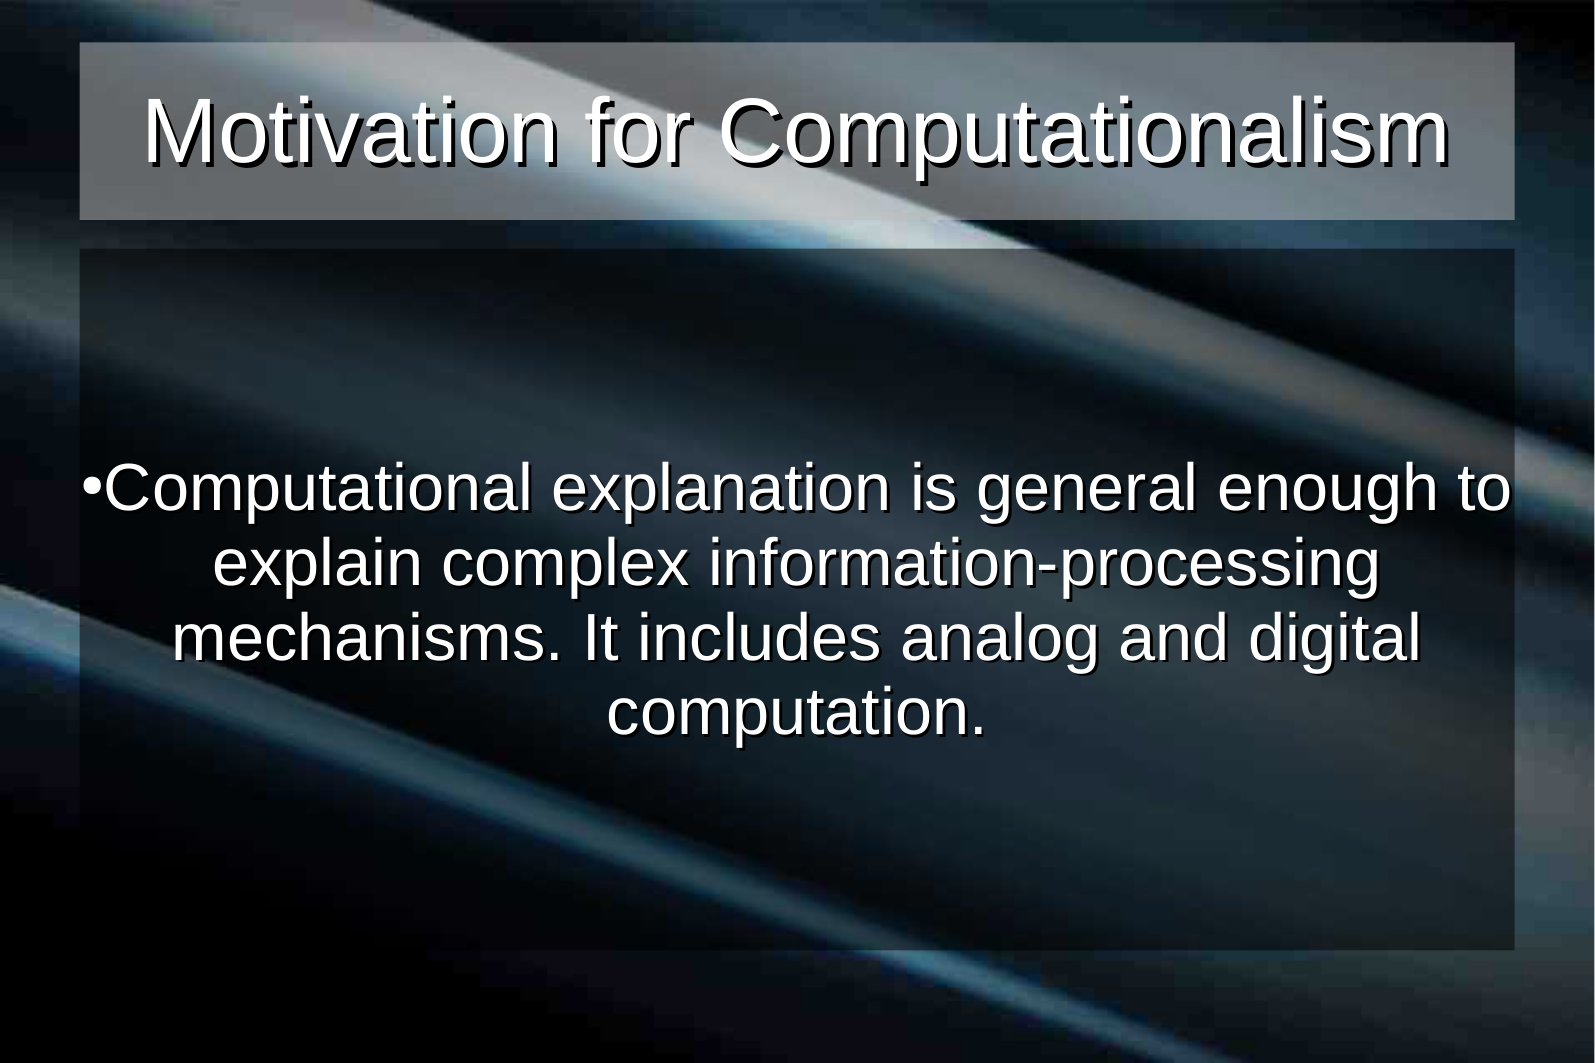

# Motivation for Computationalism
Computational explanation is general enough to explain complex information-processing mechanisms. It includes analog and digital computation.